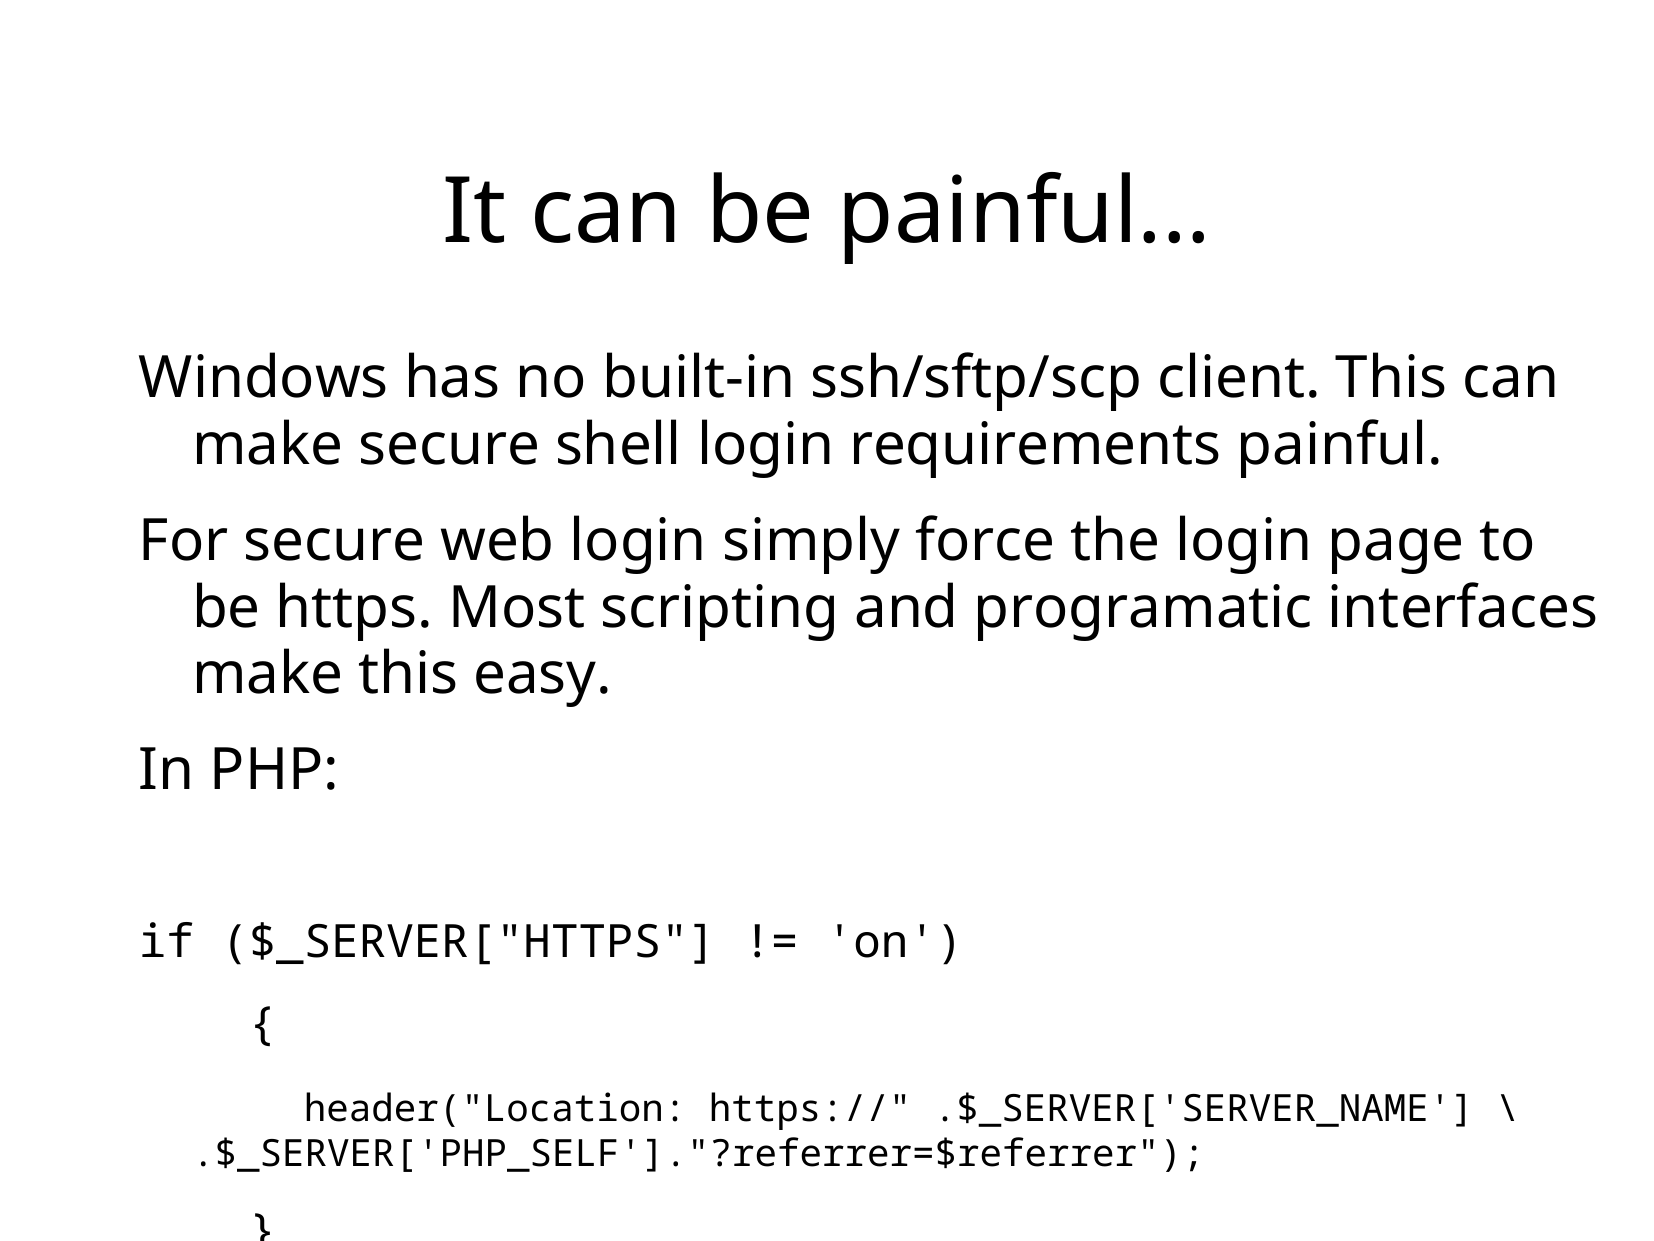

# It can be painful...
Windows has no built-in ssh/sftp/scp client. This can make secure shell login requirements painful.
For secure web login simply force the login page to be https. Most scripting and programatic interfaces make this easy.
In PHP:
if ($_SERVER["HTTPS"] != 'on')
 {
 header("Location: https://" .$_SERVER['SERVER_NAME'] \
.$_SERVER['PHP_SELF']."?referrer=$referrer");
 }